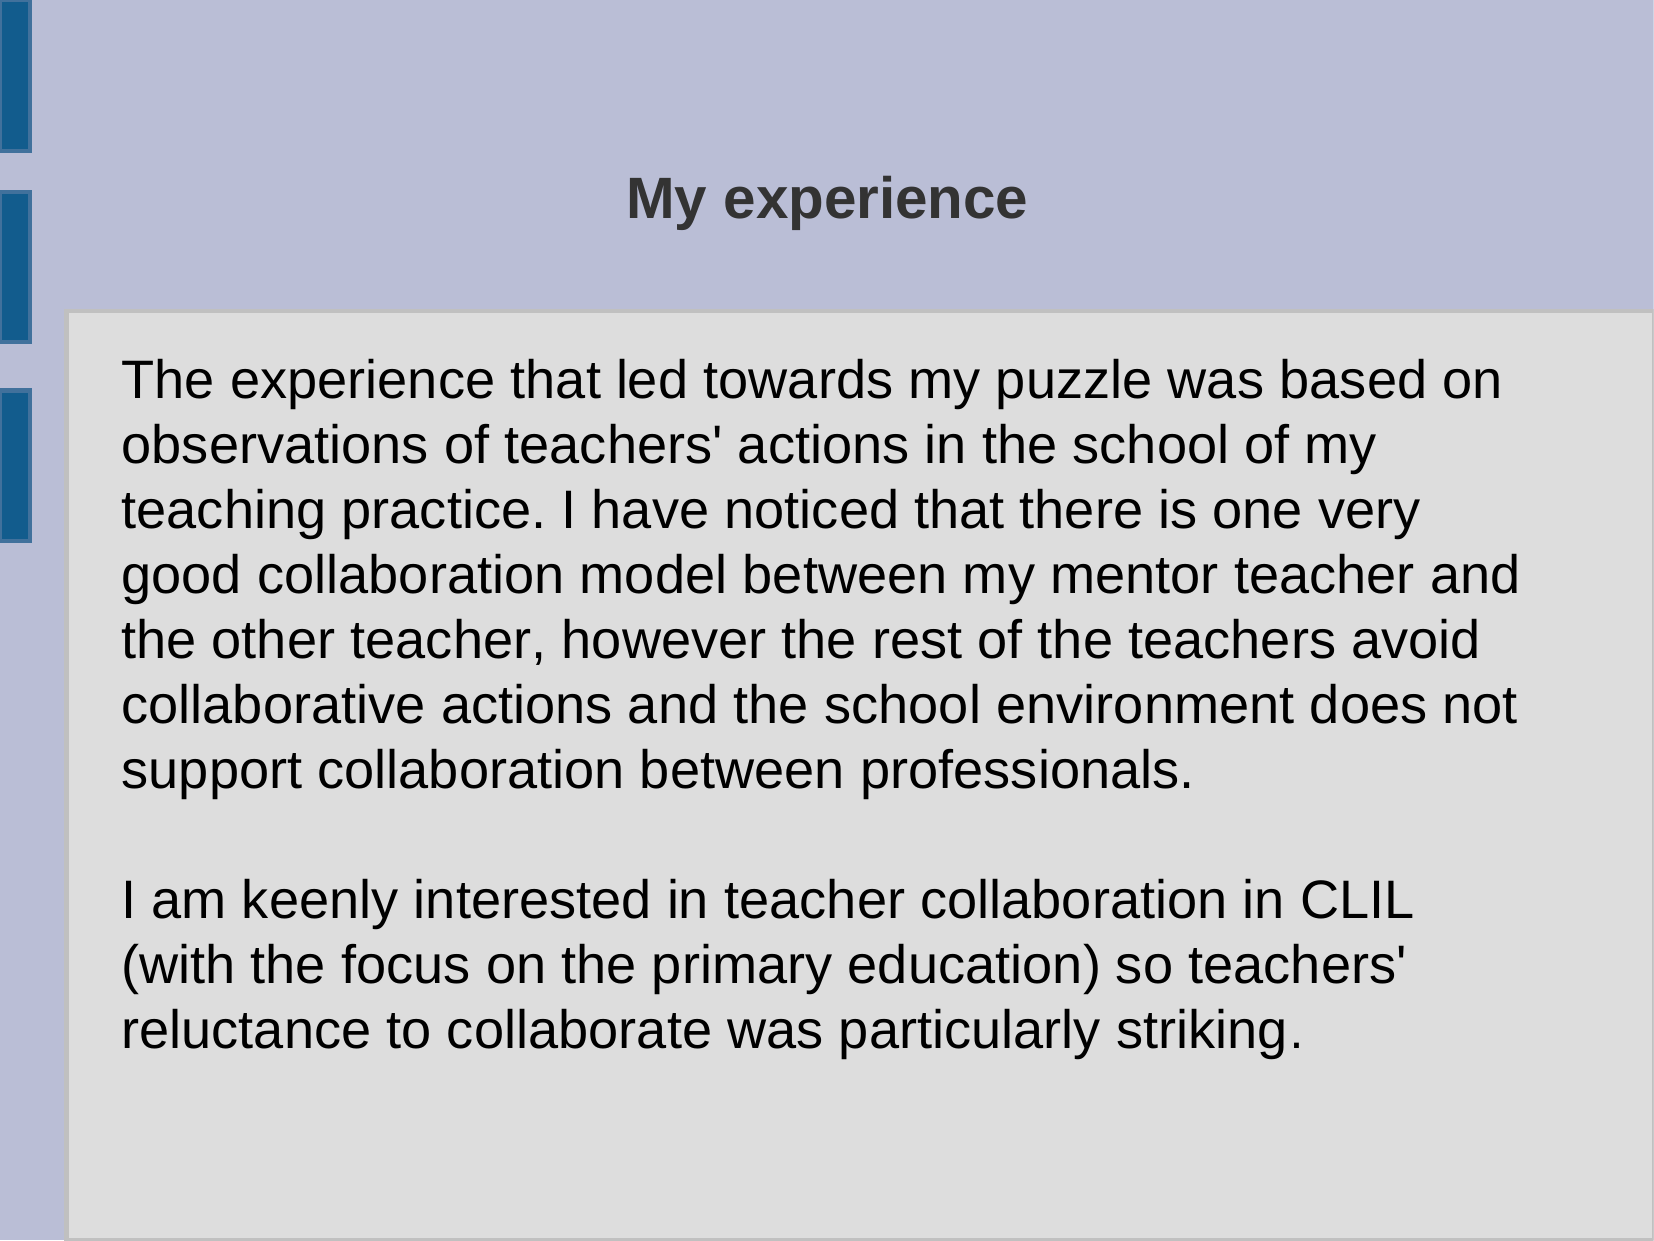

# My experience
The experience that led towards my puzzle was based on observations of teachers' actions in the school of my teaching practice. I have noticed that there is one very good collaboration model between my mentor teacher and the other teacher, however the rest of the teachers avoid collaborative actions and the school environment does not support collaboration between professionals.
I am keenly interested in teacher collaboration in CLIL (with the focus on the primary education) so teachers' reluctance to collaborate was particularly striking.